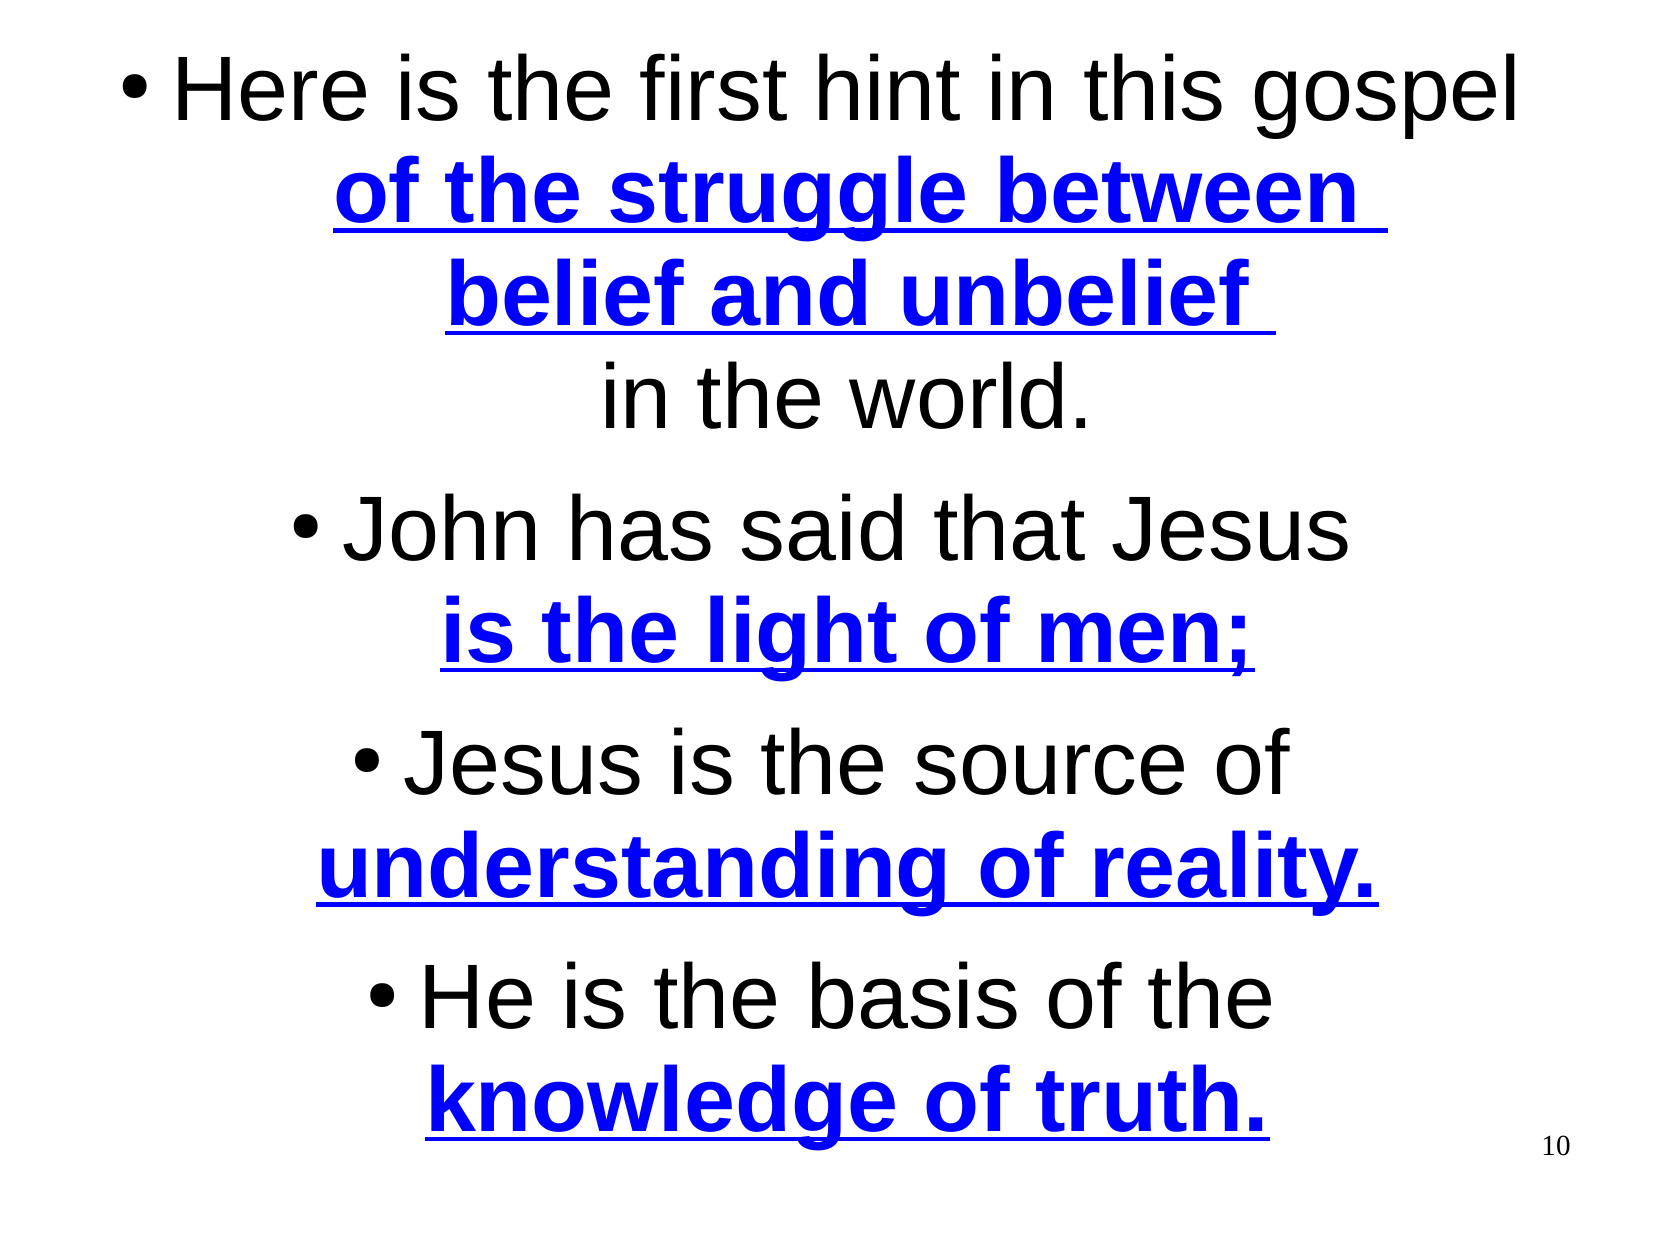

# Here is the first hint in this gospel of the struggle between belief and unbelief in the world.
John has said that Jesus
is the light of men;
Jesus is the source of
understanding of reality.
He is the basis of the
knowledge of truth.
10